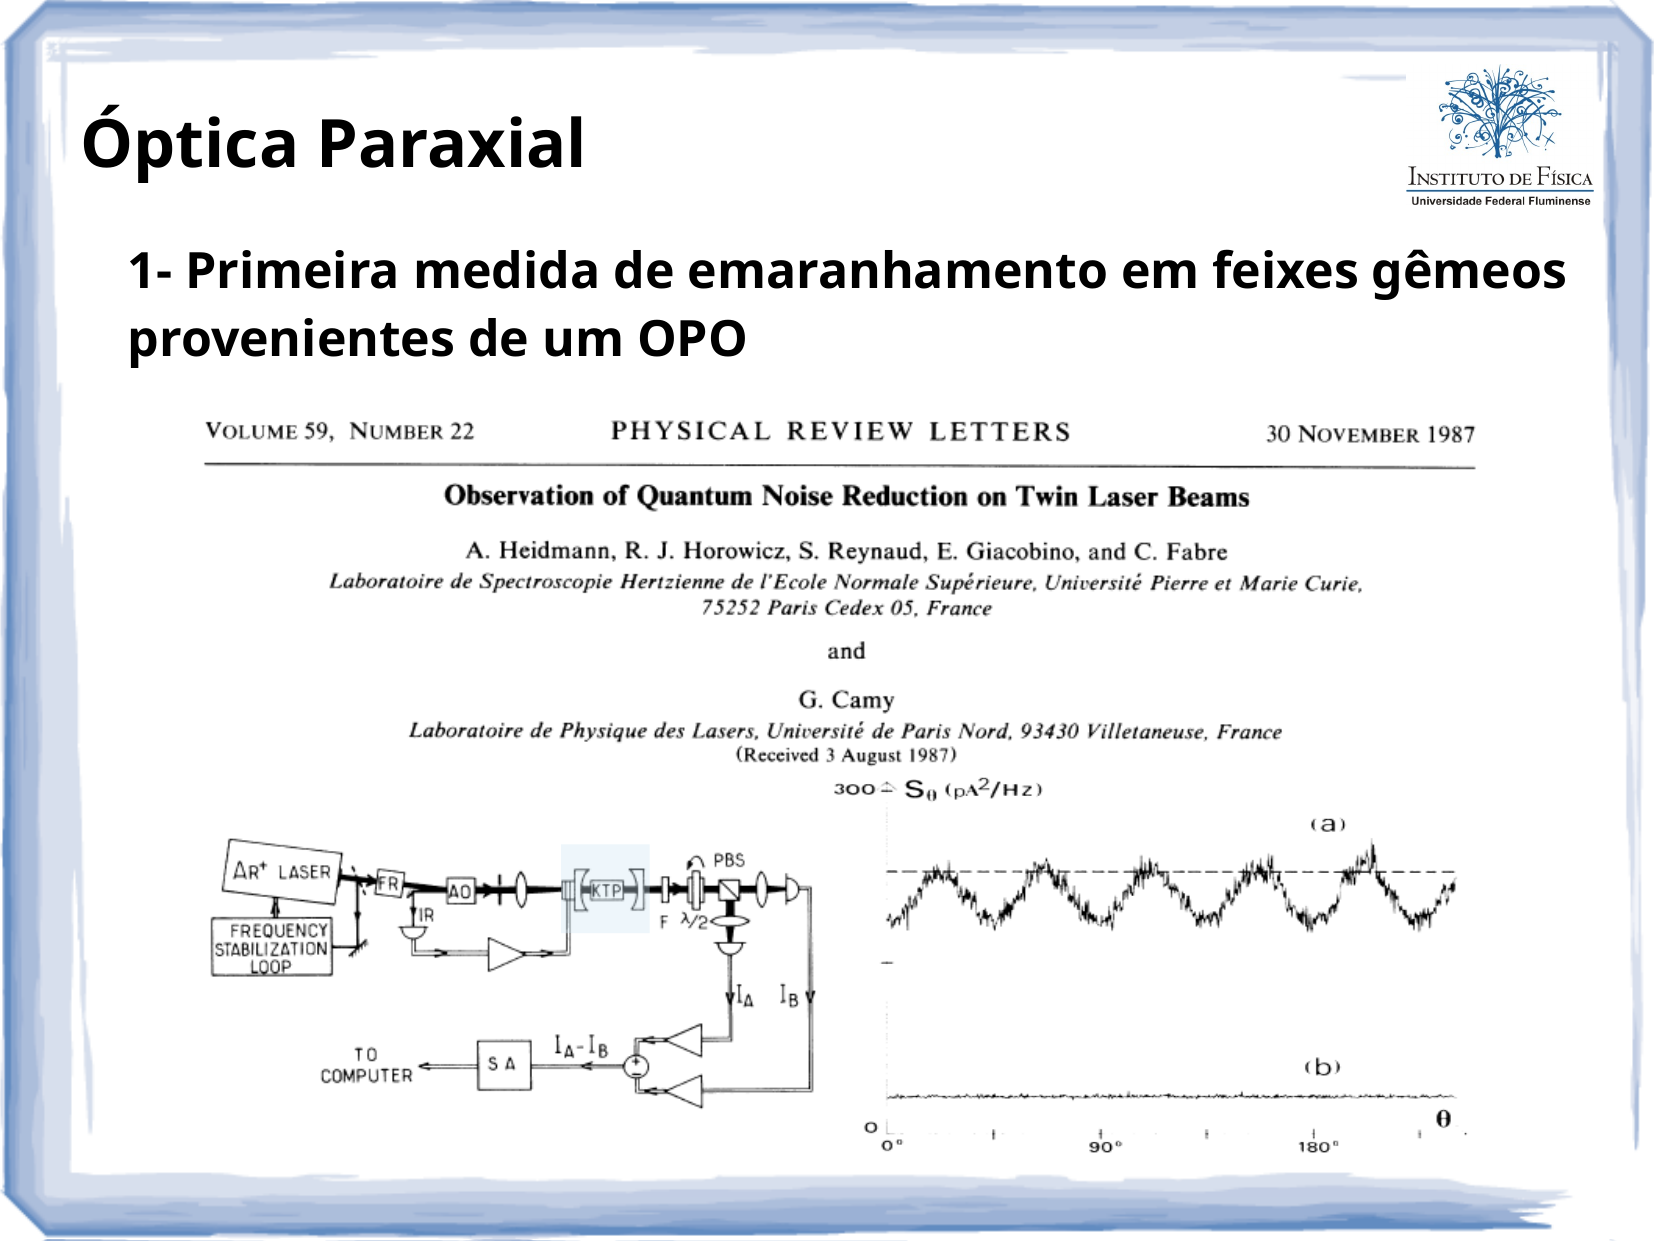

Óptica Paraxial
1- Primeira medida de emaranhamento em feixes gêmeos provenientes de um OPO